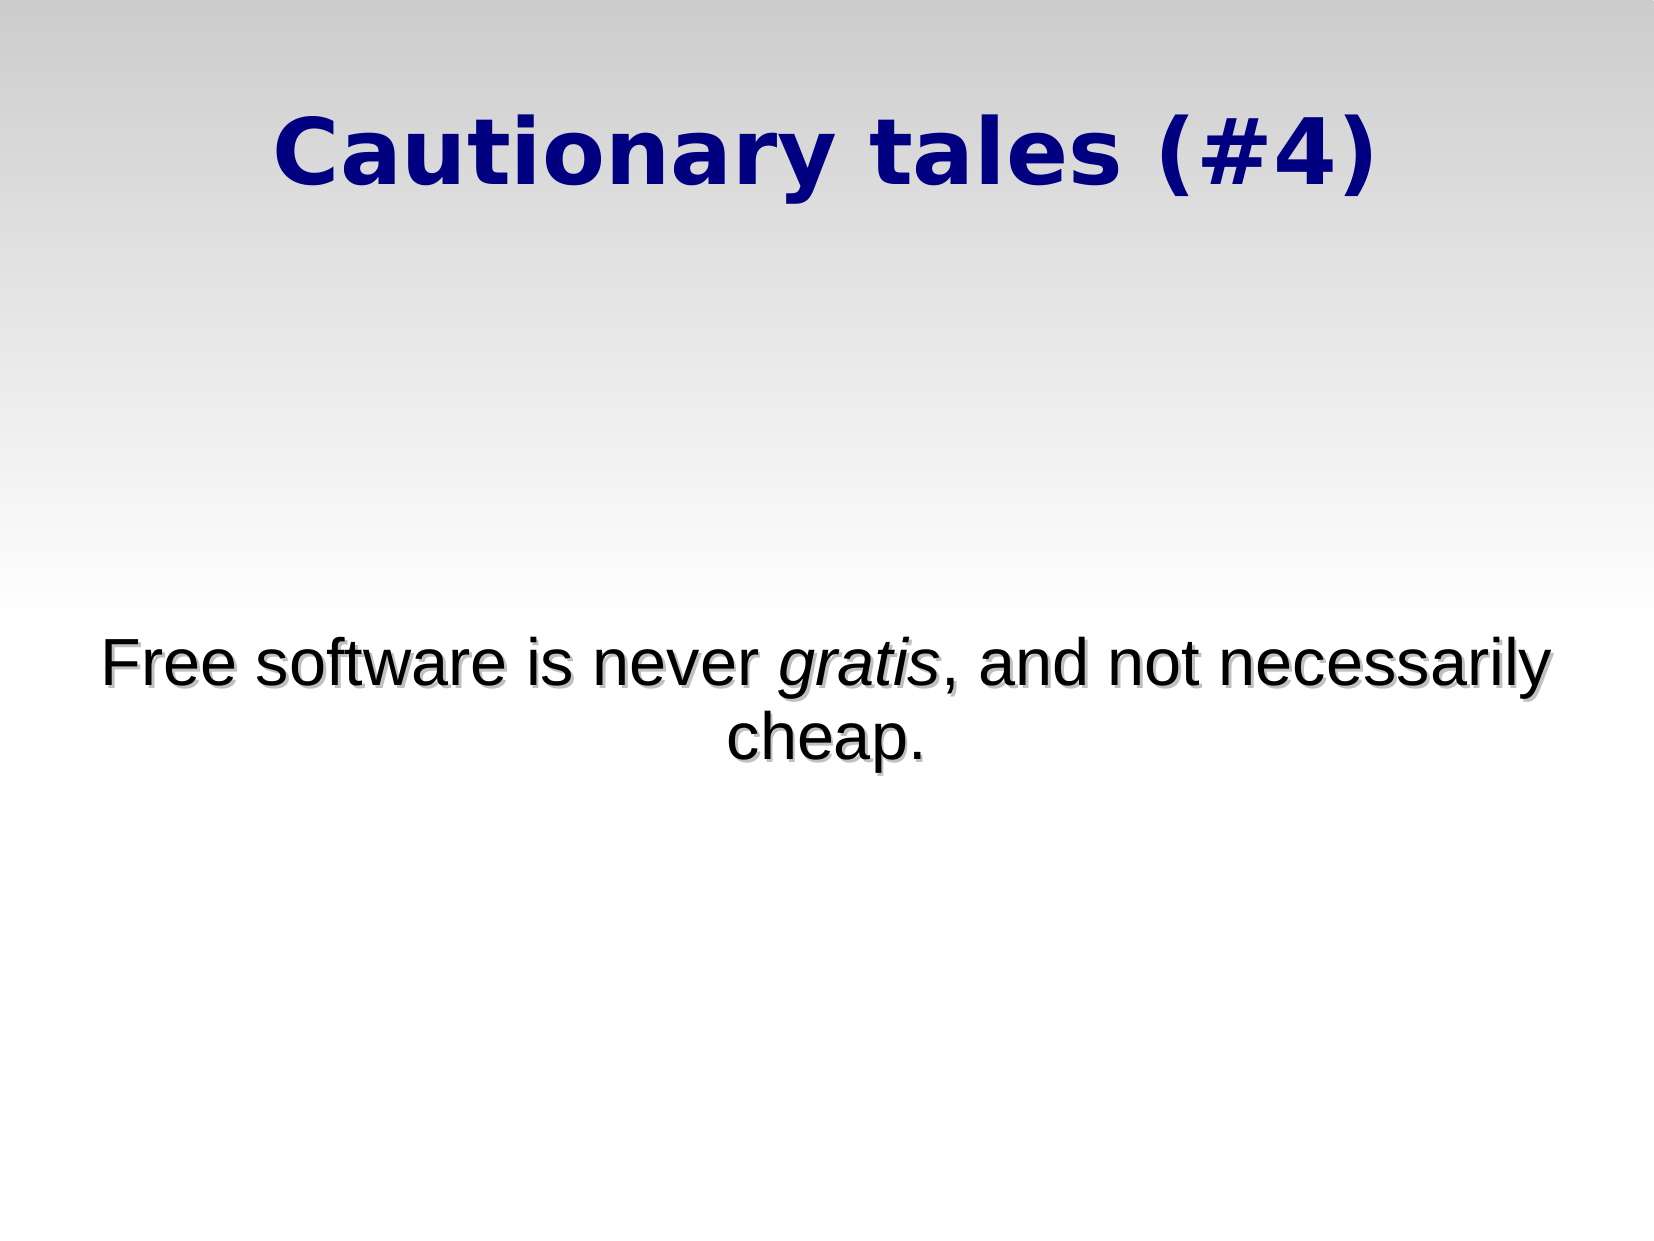

# Cautionary tales (#4)
Free software is never gratis, and not necessarily cheap.